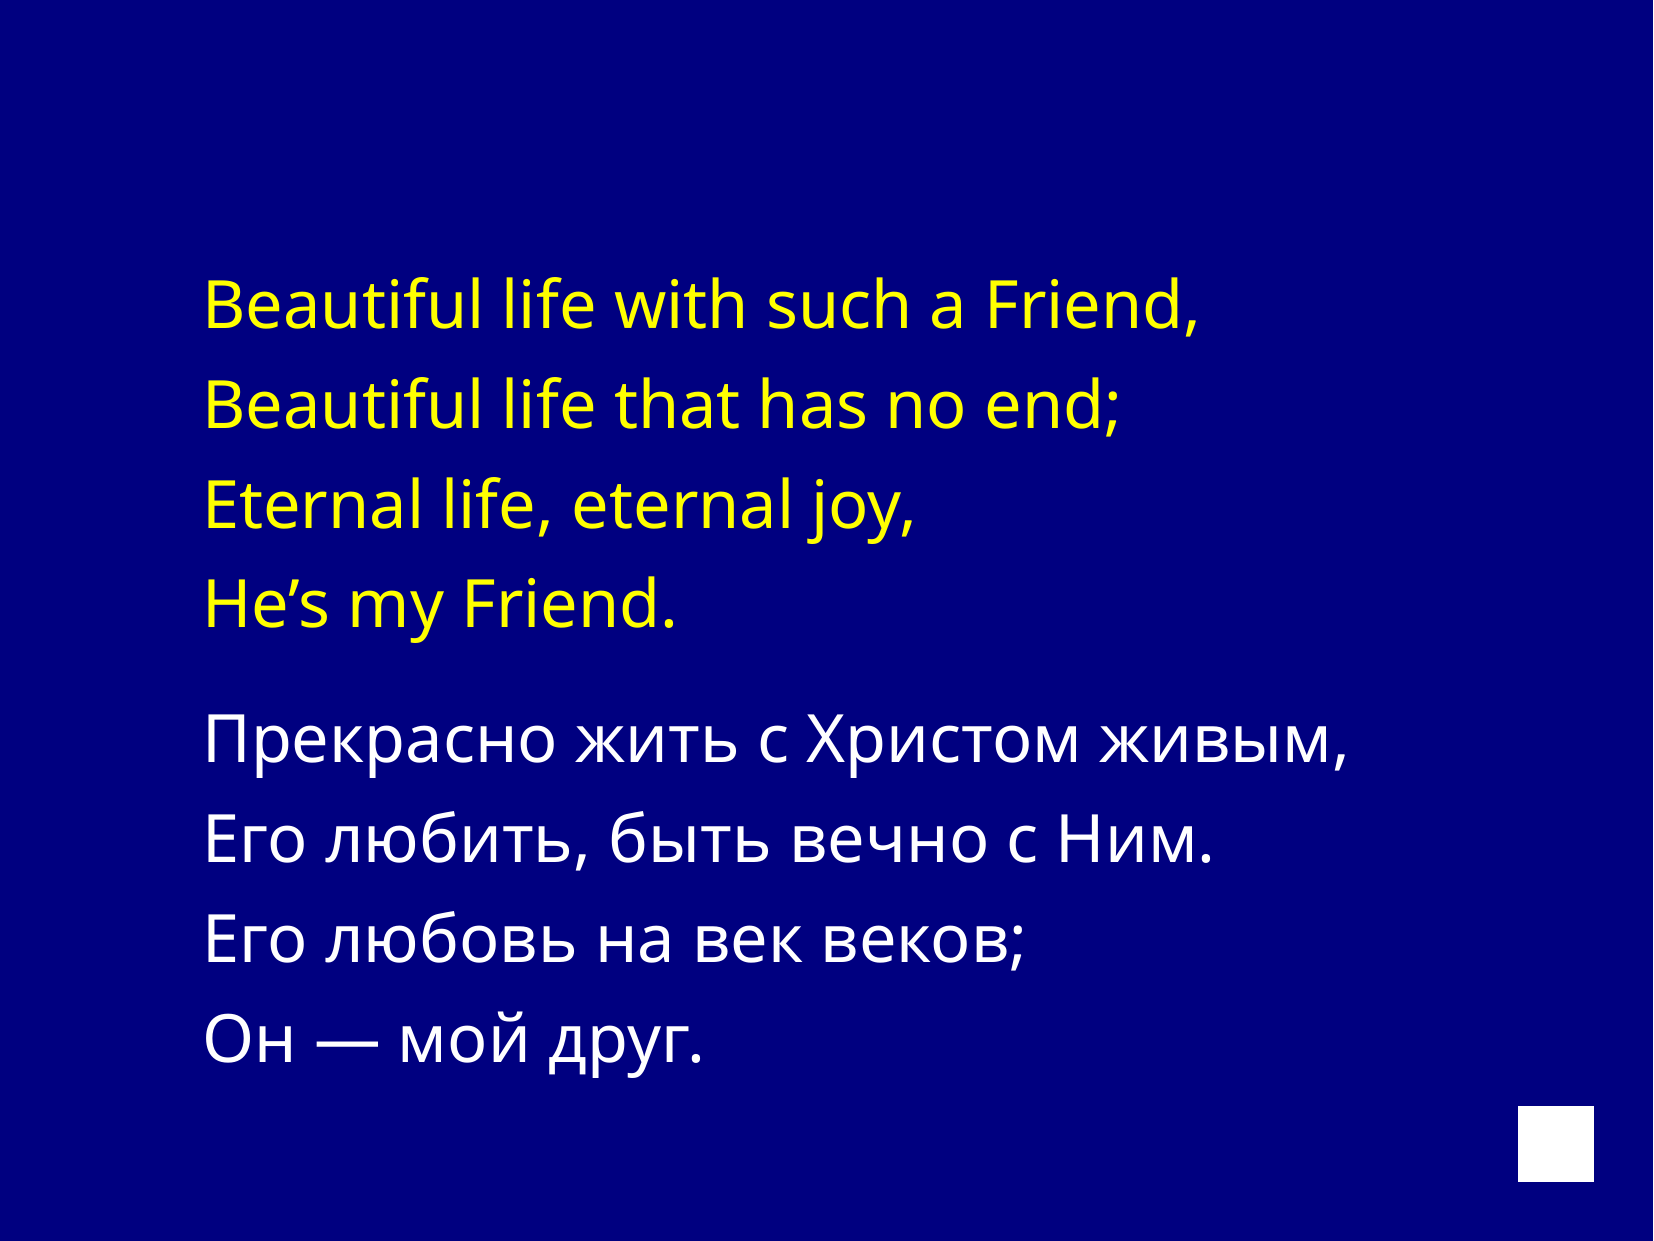

Beautiful life with such a Friend,
	Beautiful life that has no end;
	Eternal life, eternal joy,
	He’s my Friend.
	Прекрасно жить с Христом живым,
	Его любить, быть вечно с Ним.
	Его любовь на век веков;
	Он — мой друг.